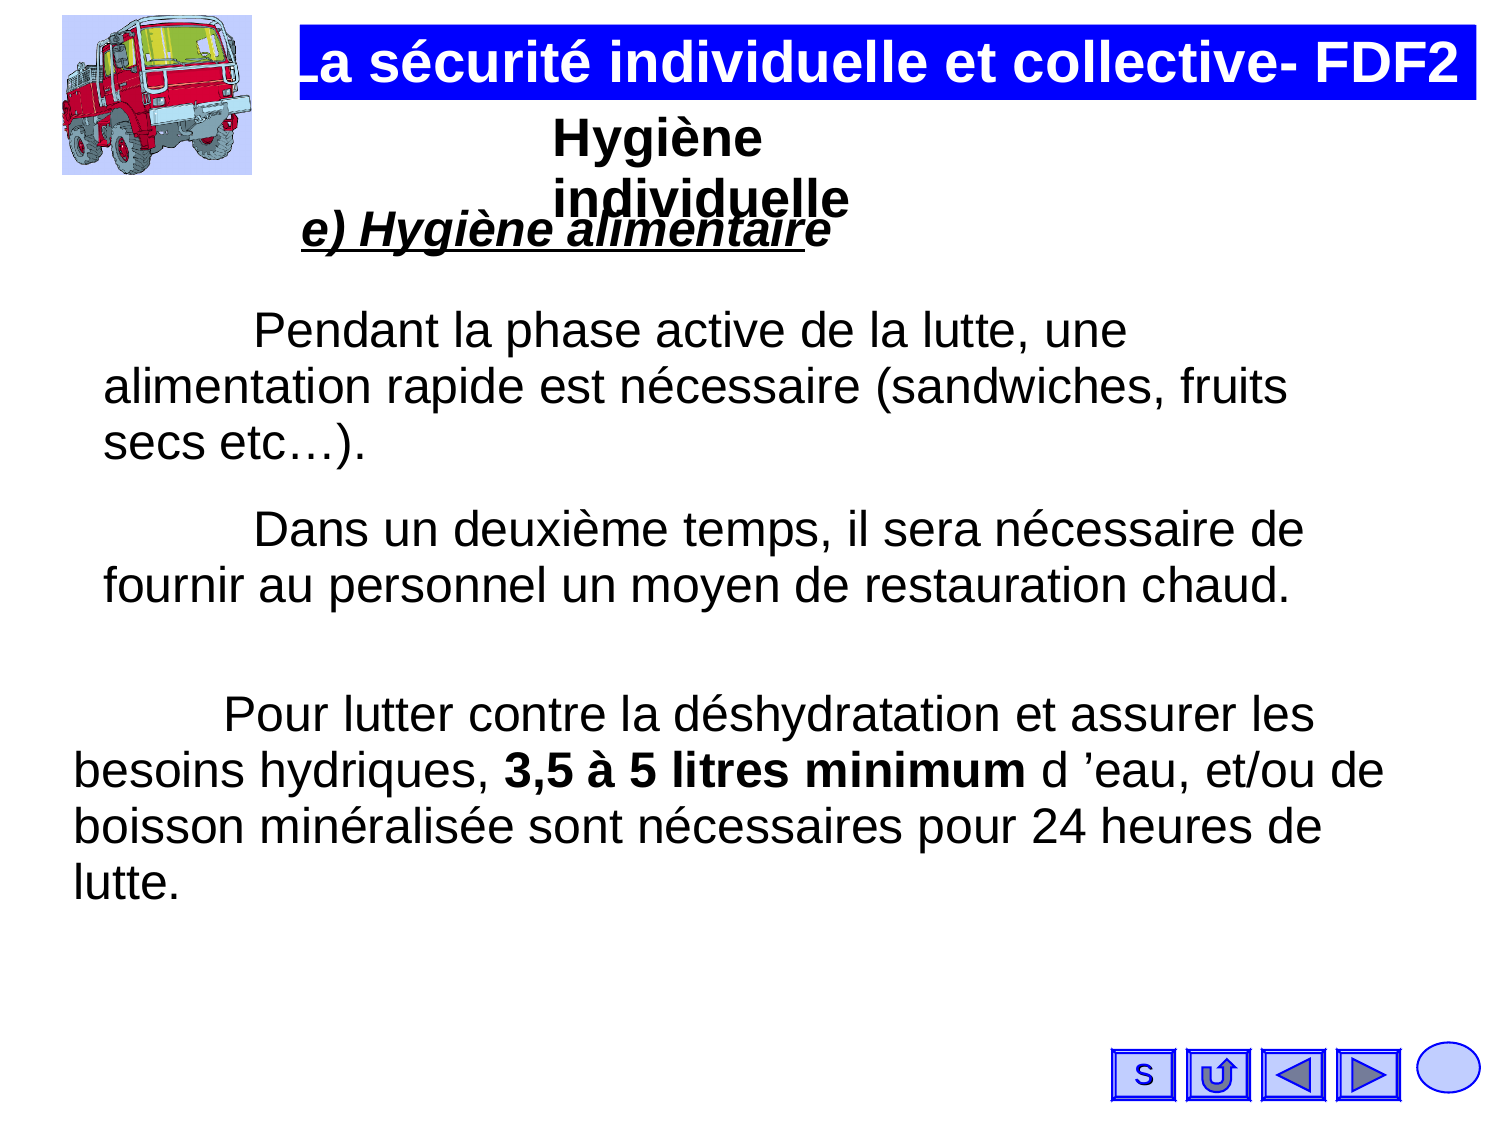

FDF2
La sécurité individuelle et collective- FDF2
La surveillance active - FDF2
Hygiène individuelle
e) Hygiène alimentaire
	Pendant la phase active de la lutte, une alimentation rapide est nécessaire (sandwiches, fruits secs etc…).
	Dans un deuxième temps, il sera nécessaire de fournir au personnel un moyen de restauration chaud.
	Pour lutter contre la déshydratation et assurer les besoins hydriques, 3,5 à 5 litres minimum d ’eau, et/ou de boisson minéralisée sont nécessaires pour 24 heures de lutte.